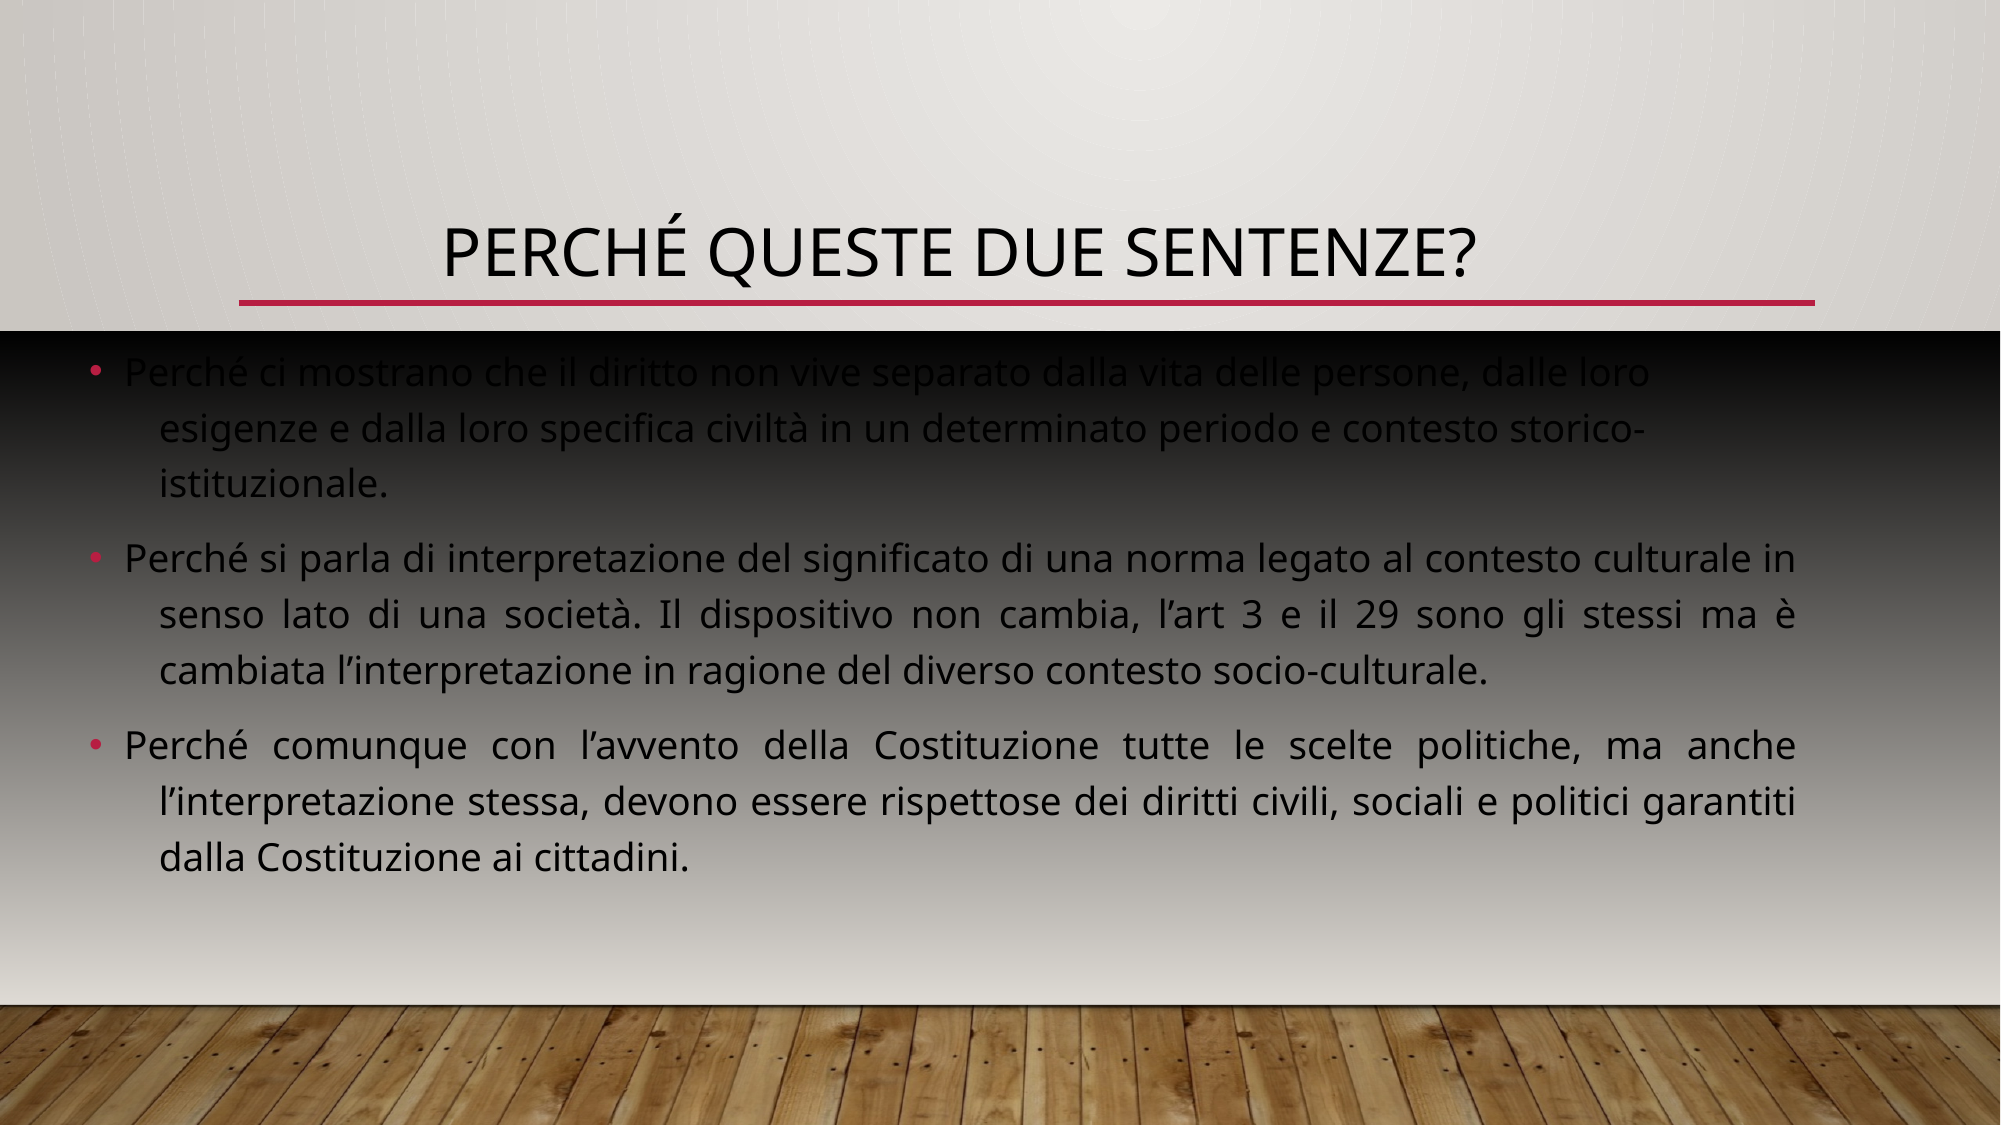

# Perché queste due sentenze?
Perché ci mostrano che il diritto non vive separato dalla vita delle persone, dalle loro esigenze e dalla loro specifica civiltà in un determinato periodo e contesto storico-istituzionale.
Perché si parla di interpretazione del significato di una norma legato al contesto culturale in senso lato di una società. Il dispositivo non cambia, l’art 3 e il 29 sono gli stessi ma è cambiata l’interpretazione in ragione del diverso contesto socio-culturale.
Perché comunque con l’avvento della Costituzione tutte le scelte politiche, ma anche l’interpretazione stessa, devono essere rispettose dei diritti civili, sociali e politici garantiti dalla Costituzione ai cittadini.